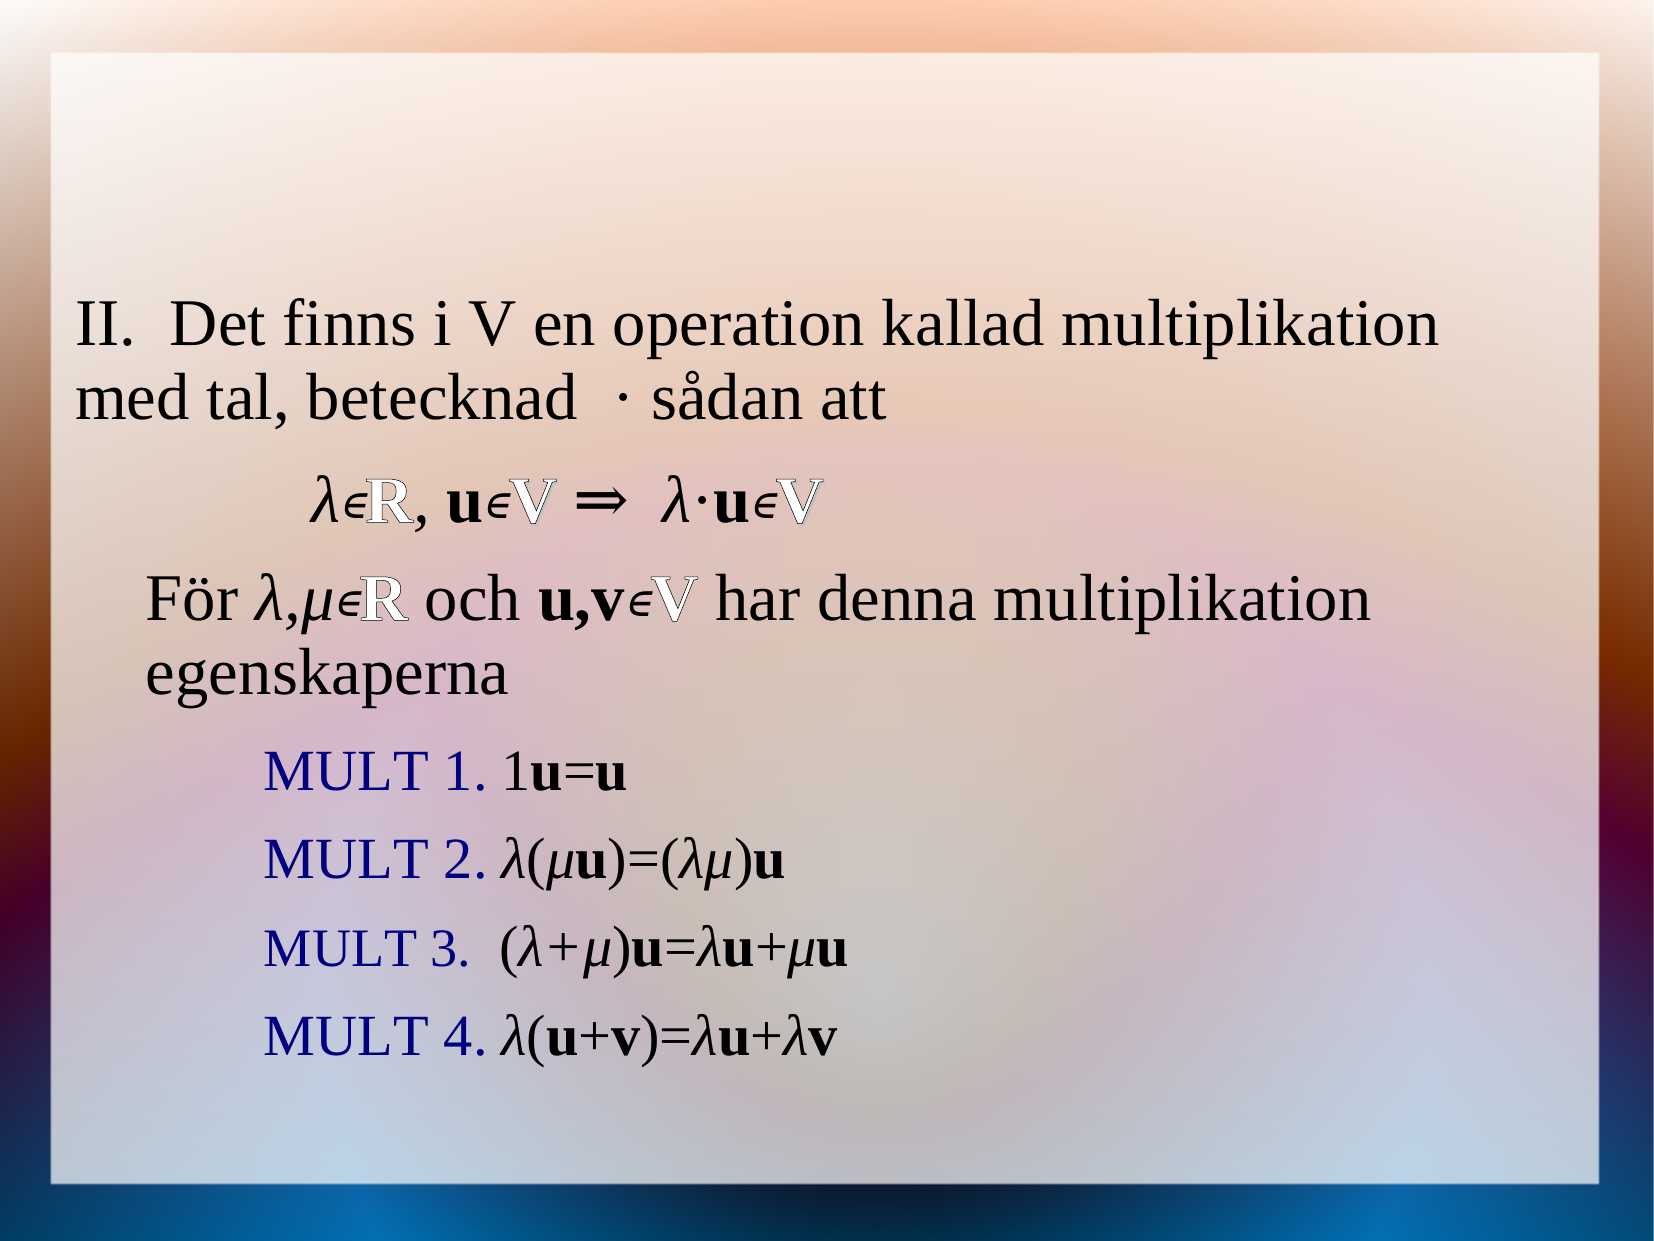

#
 Det finns i V en operation kallad multiplikation med tal, betecknad · sådan att
λ∊R, u∊V ⇒ λ·u∊V
För λ,μ∊R och u,v∊V har denna multiplikation egenskaperna
 1u=u
 λ(μu)=(λμ)u
 (λ+μ)u=λu+μu
 λ(u+v)=λu+λv